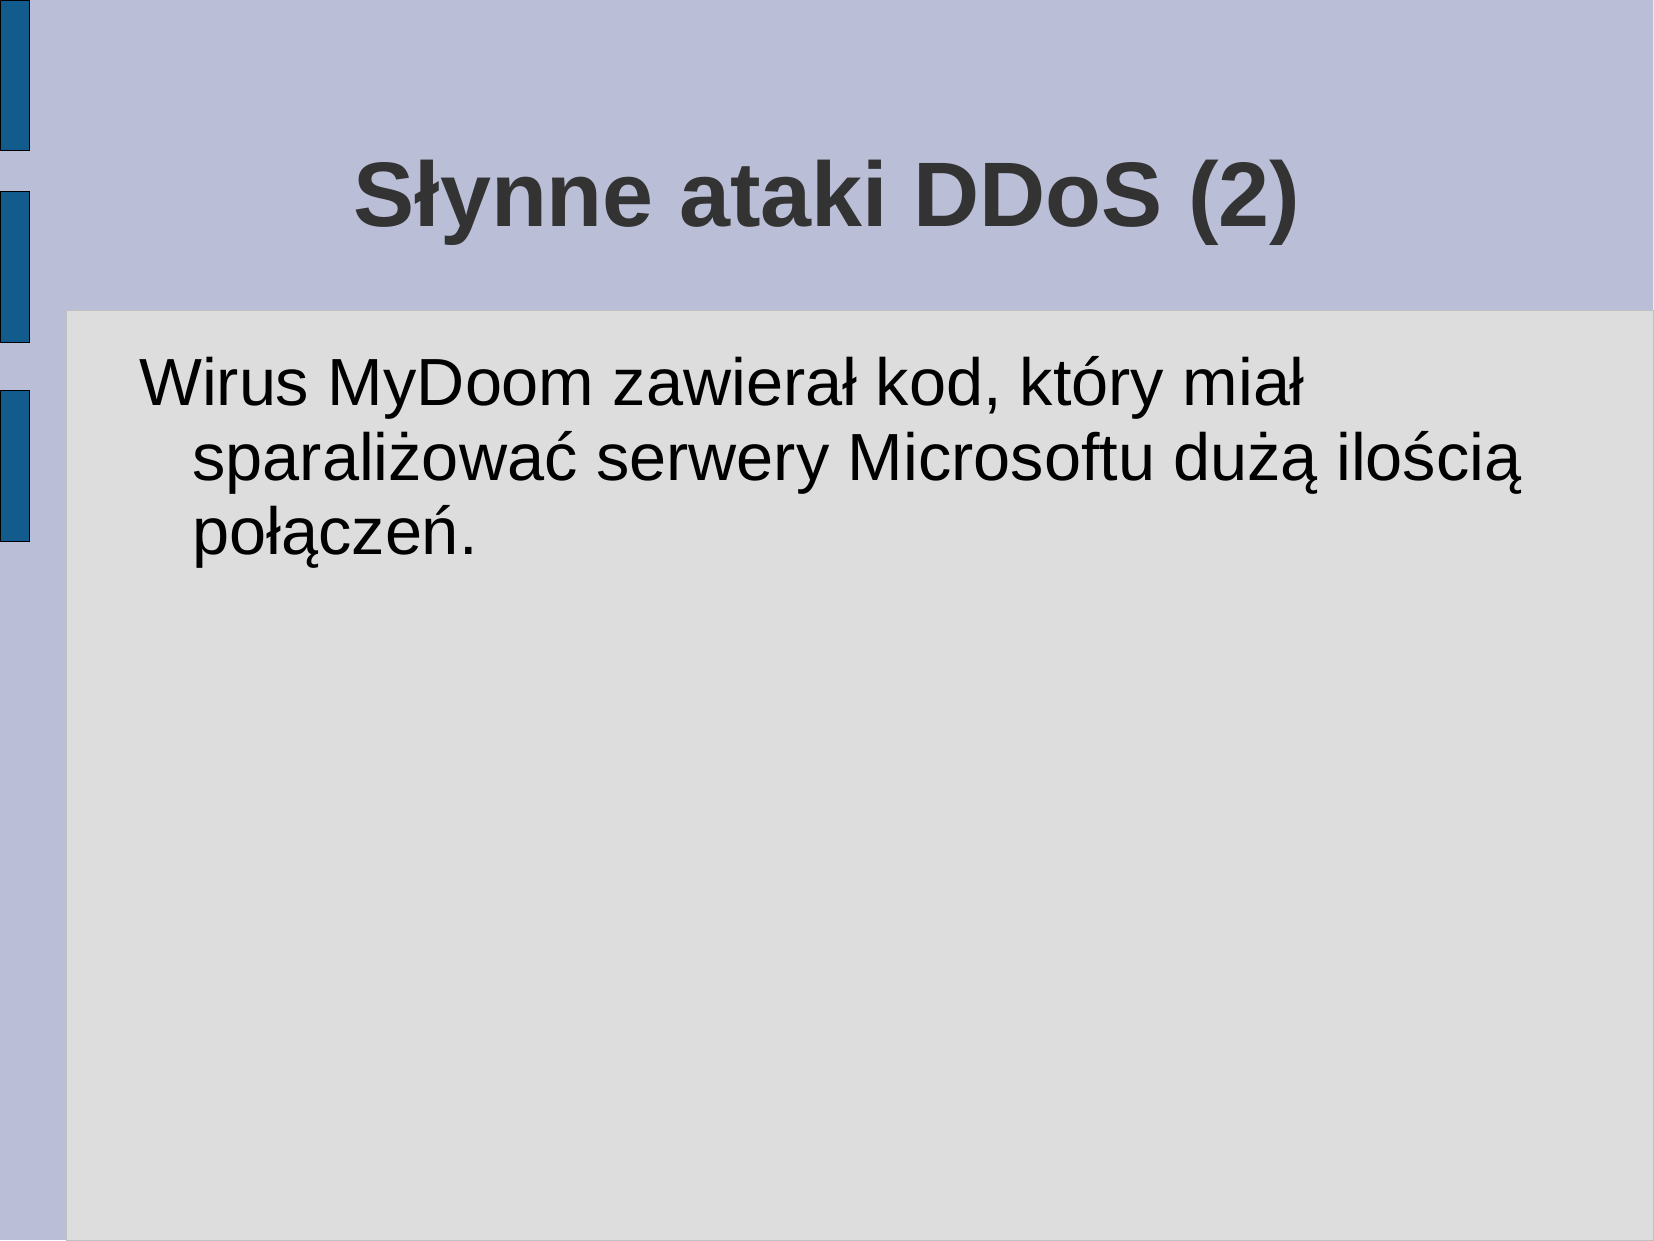

# Słynne ataki DDoS (2)
Wirus MyDoom zawierał kod, który miał sparaliżować serwery Microsoftu dużą ilością połączeń.